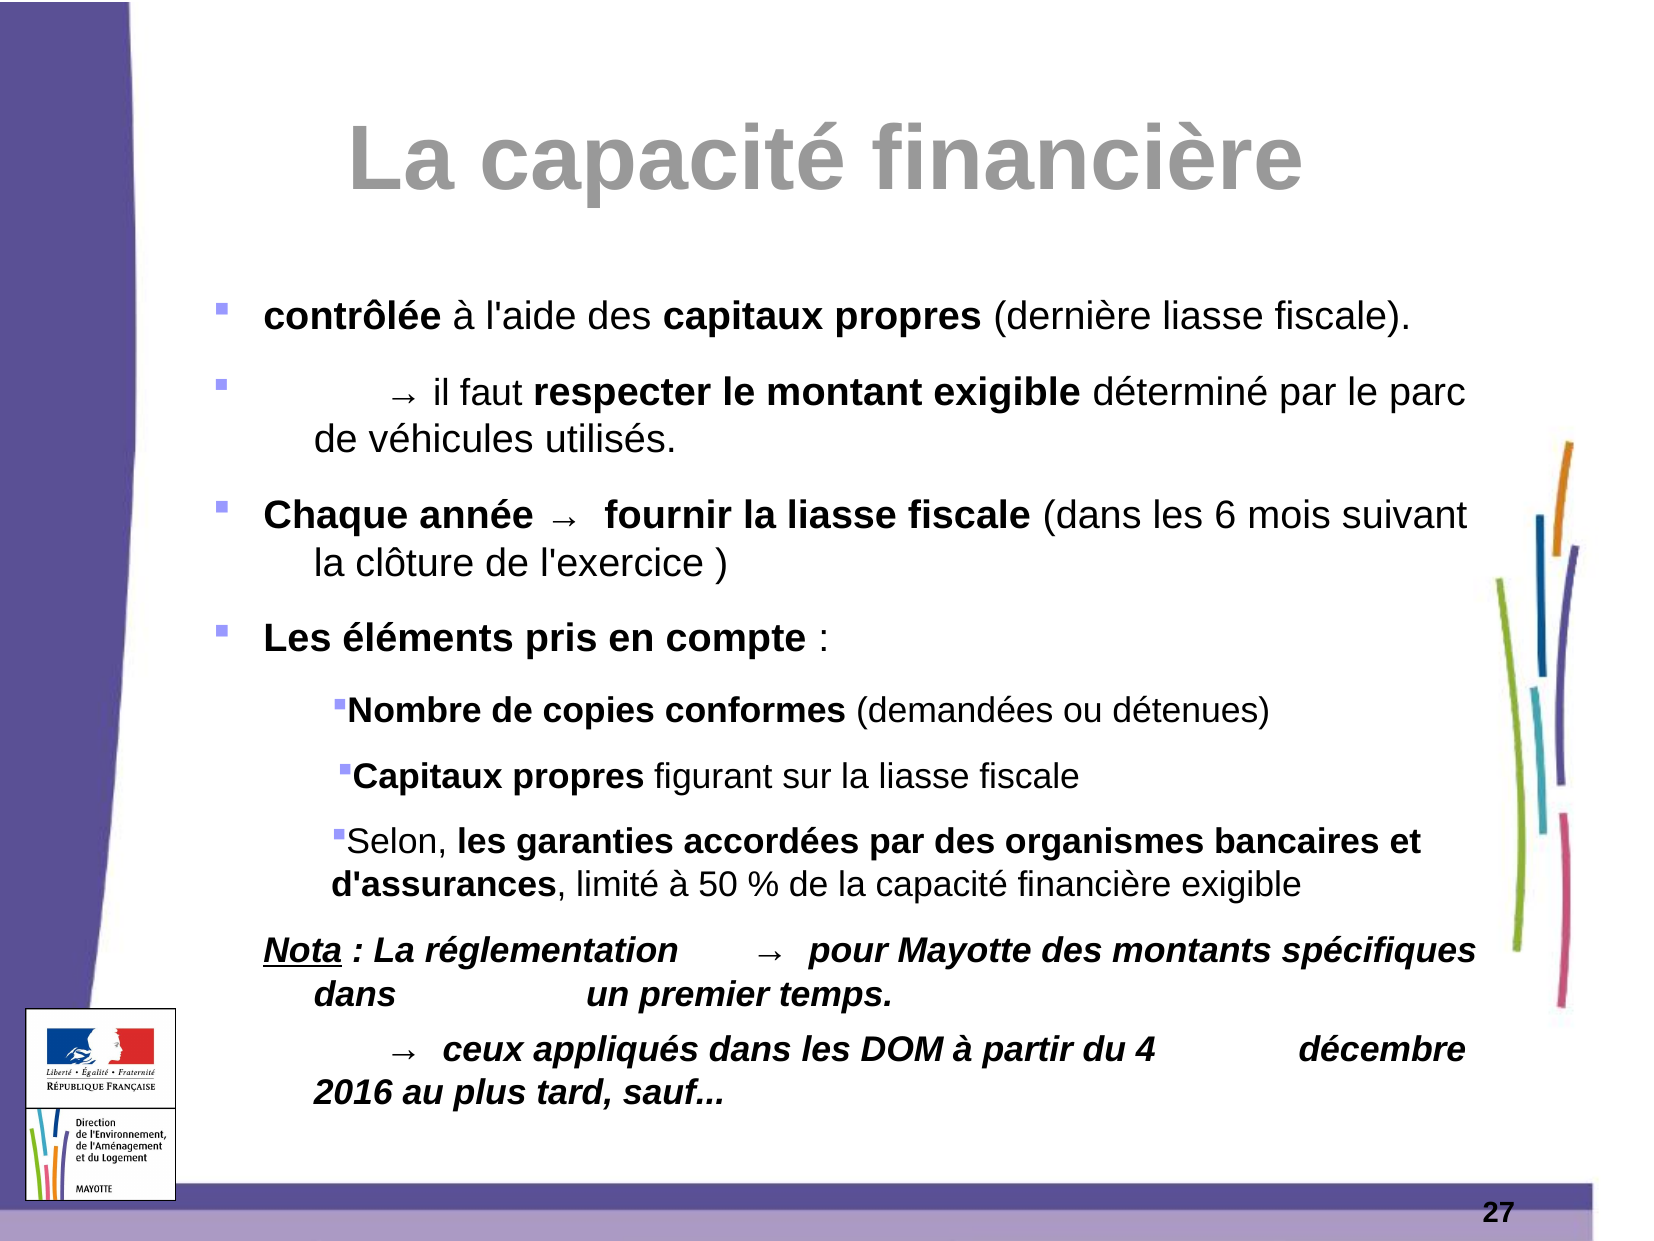

# La capacité financière
contrôlée à l'aide des capitaux propres (dernière liasse fiscale).
 		→ il faut respecter le montant exigible déterminé par le parc de véhicules utilisés.
Chaque année → fournir la liasse fiscale (dans les 6 mois suivant la clôture de l'exercice )
Les éléments pris en compte :
Nombre de copies conformes (demandées ou détenues)
Capitaux propres figurant sur la liasse fiscale
Selon, les garanties accordées par des organismes bancaires et d'assurances, limité à 50 % de la capacité financière exigible
Nota : La réglementation	 → pour Mayotte des montants spécifiques dans 						 un premier temps.
 						→ ceux appliqués dans les DOM à partir du 4 							 décembre 2016 au plus tard, sauf...